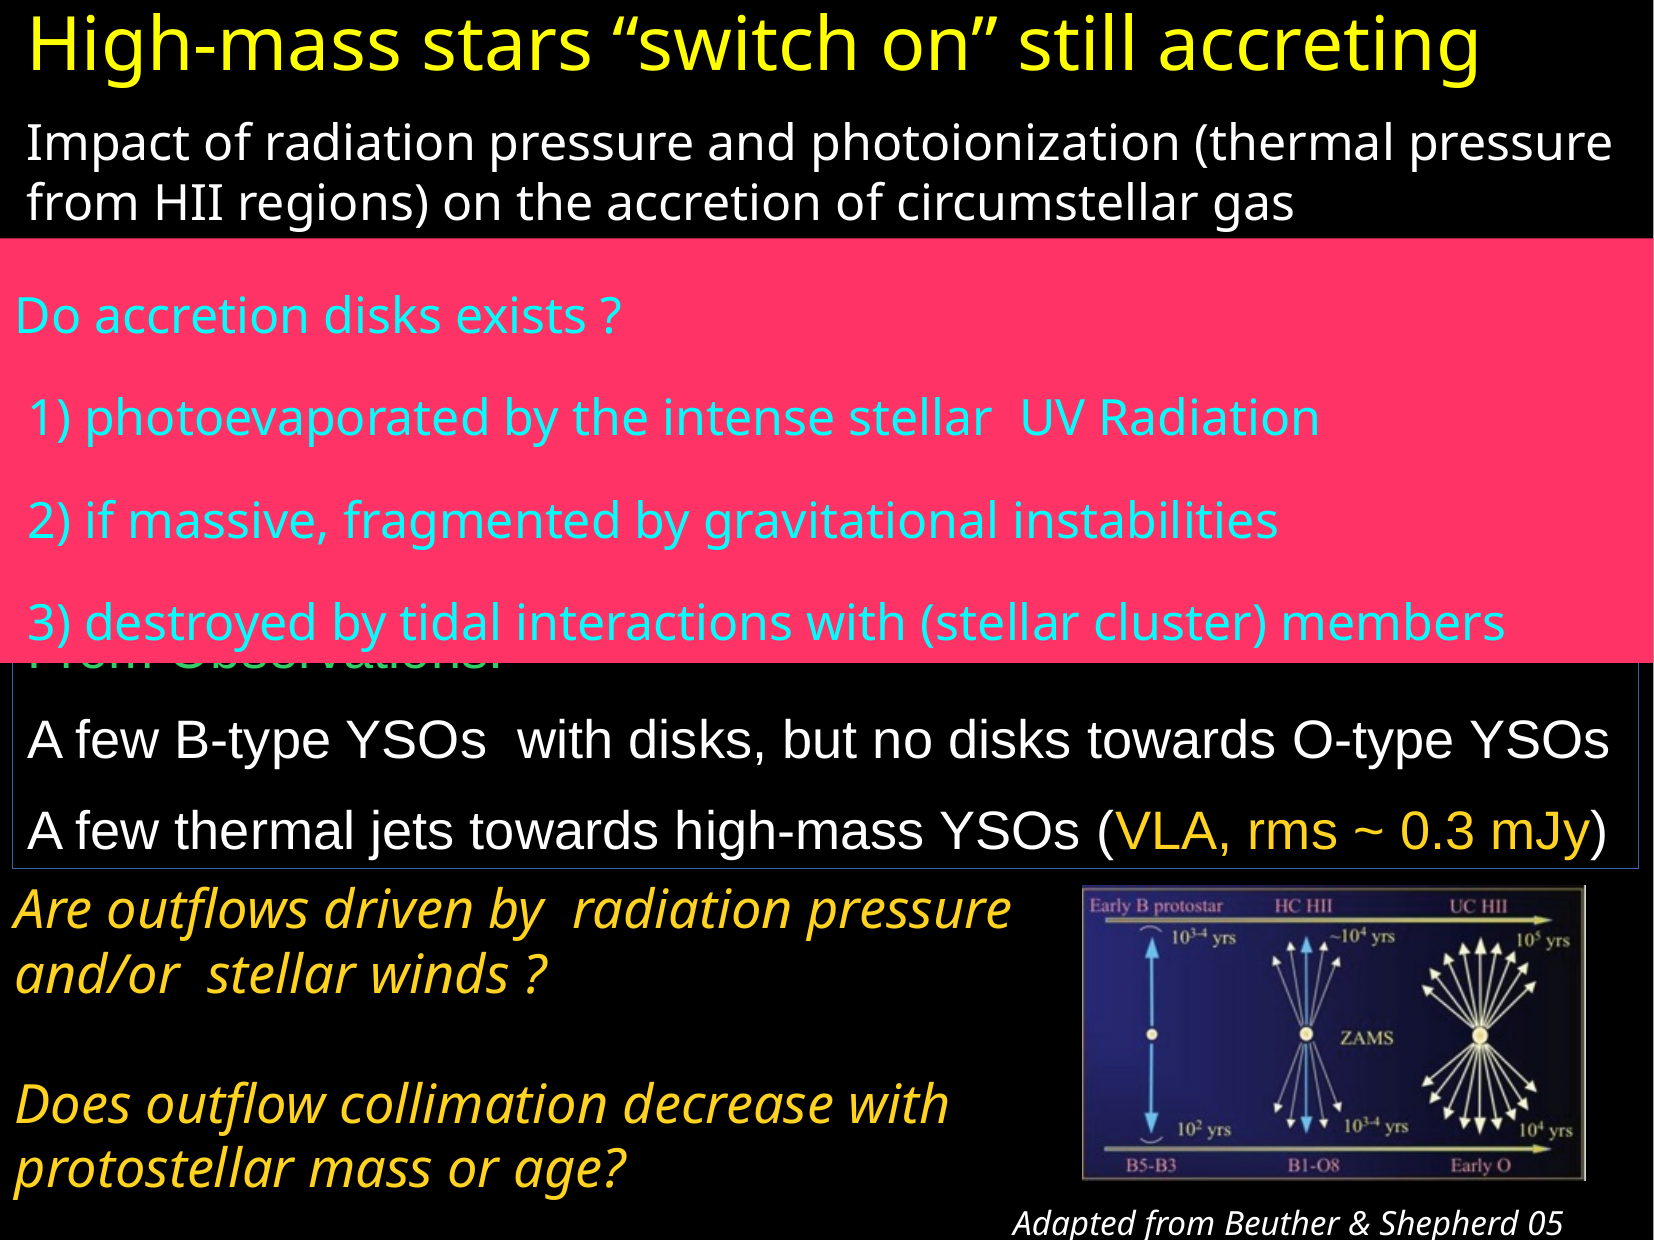

High-mass stars “switch on” still accreting
Impact of radiation pressure and photoionization (thermal pressure from HII regions) on the accretion of circumstellar gas
Do accretion disks exists ?
 1) photoevaporated by the intense stellar UV Radiation
 2) if massive, fragmented by gravitational instabilities
 3) destroyed by tidal interactions with (stellar cluster) members
From Observations:
A few B-type YSOs with disks, but no disks towards O-type YSOs
A few thermal jets towards high-mass YSOs (VLA, rms ~ 0.3 mJy)
Are outflows driven by radiation pressure and/or stellar winds ?
Does outflow collimation decrease with protostellar mass or age?
Adapted from Beuther & Shepherd 05